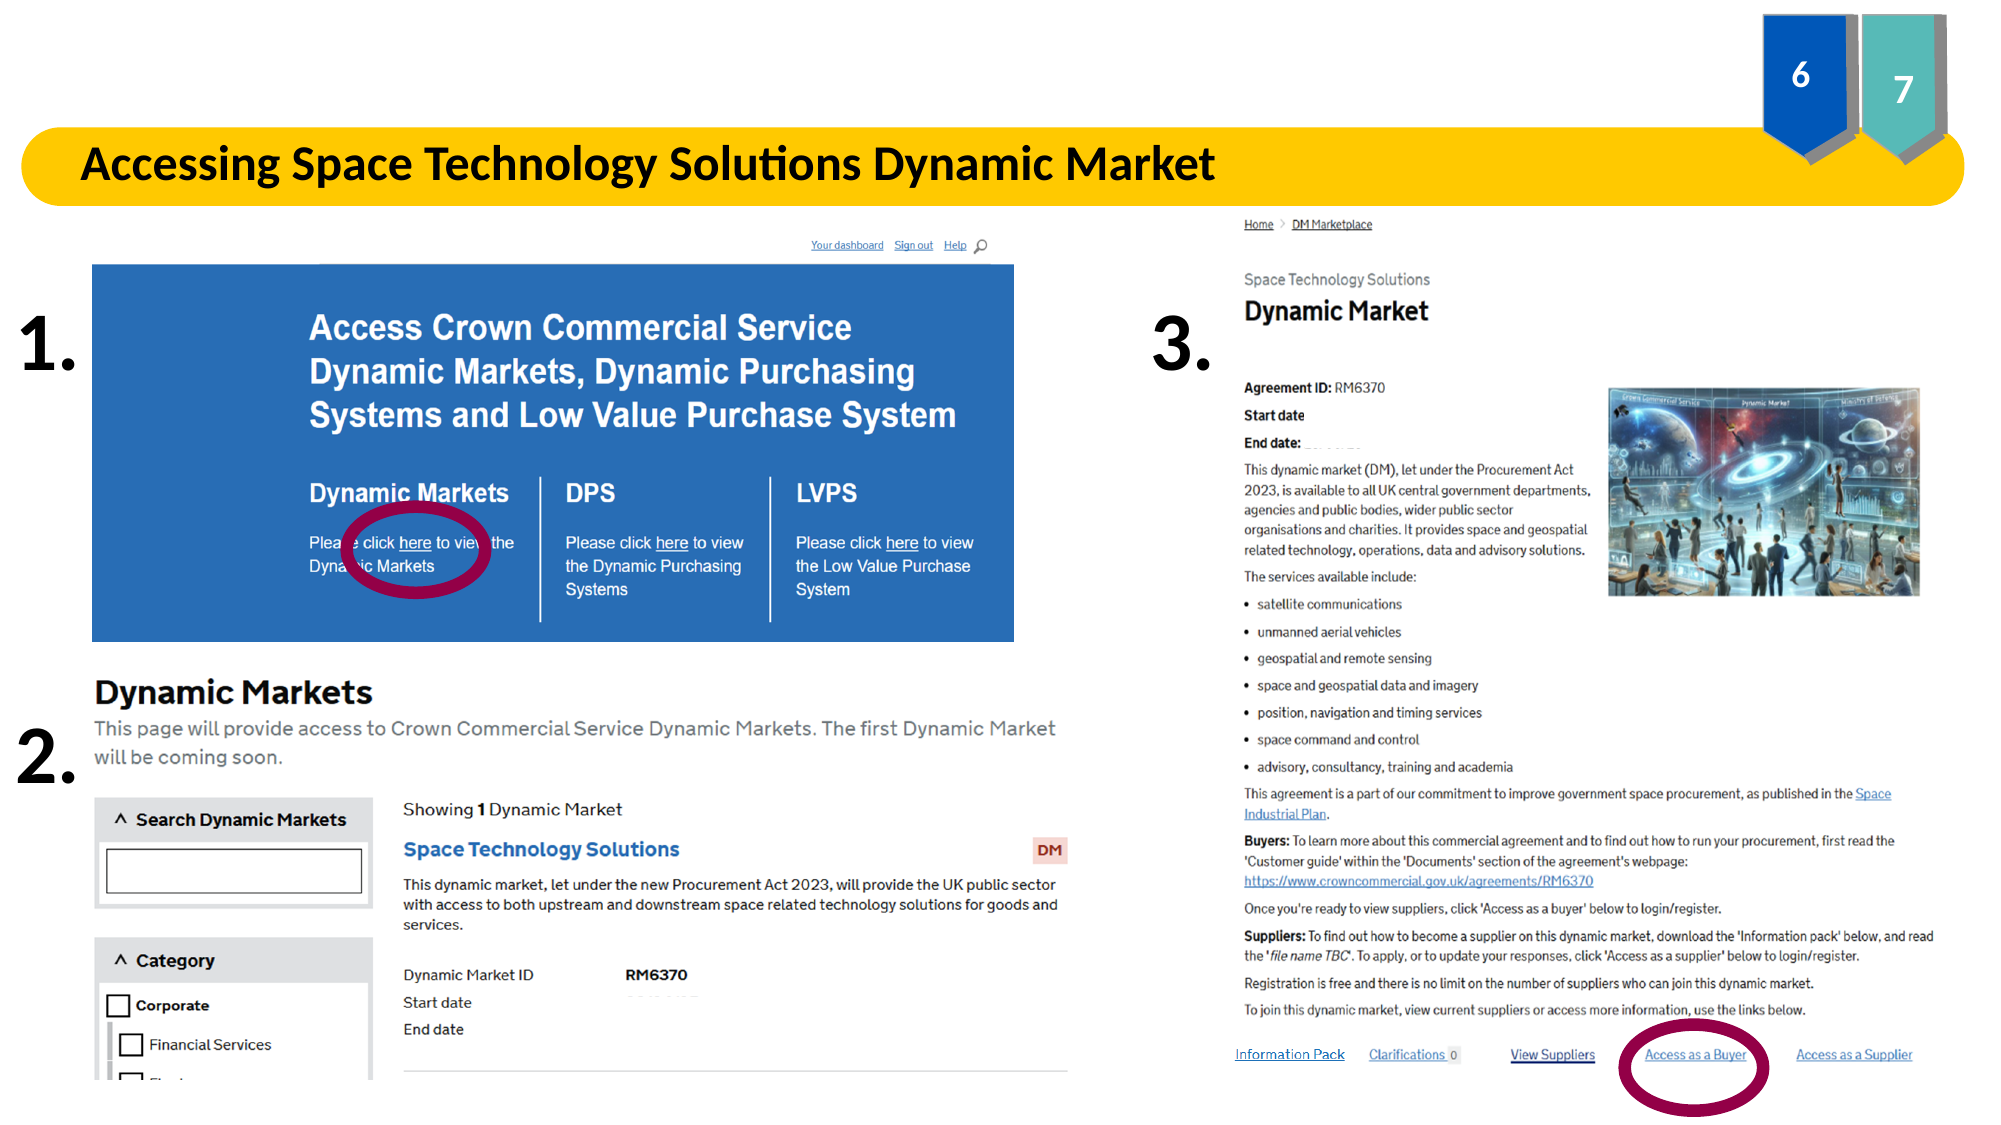

6
7
Accessing Space Technology Solutions Dynamic Market
1.
3.
2.